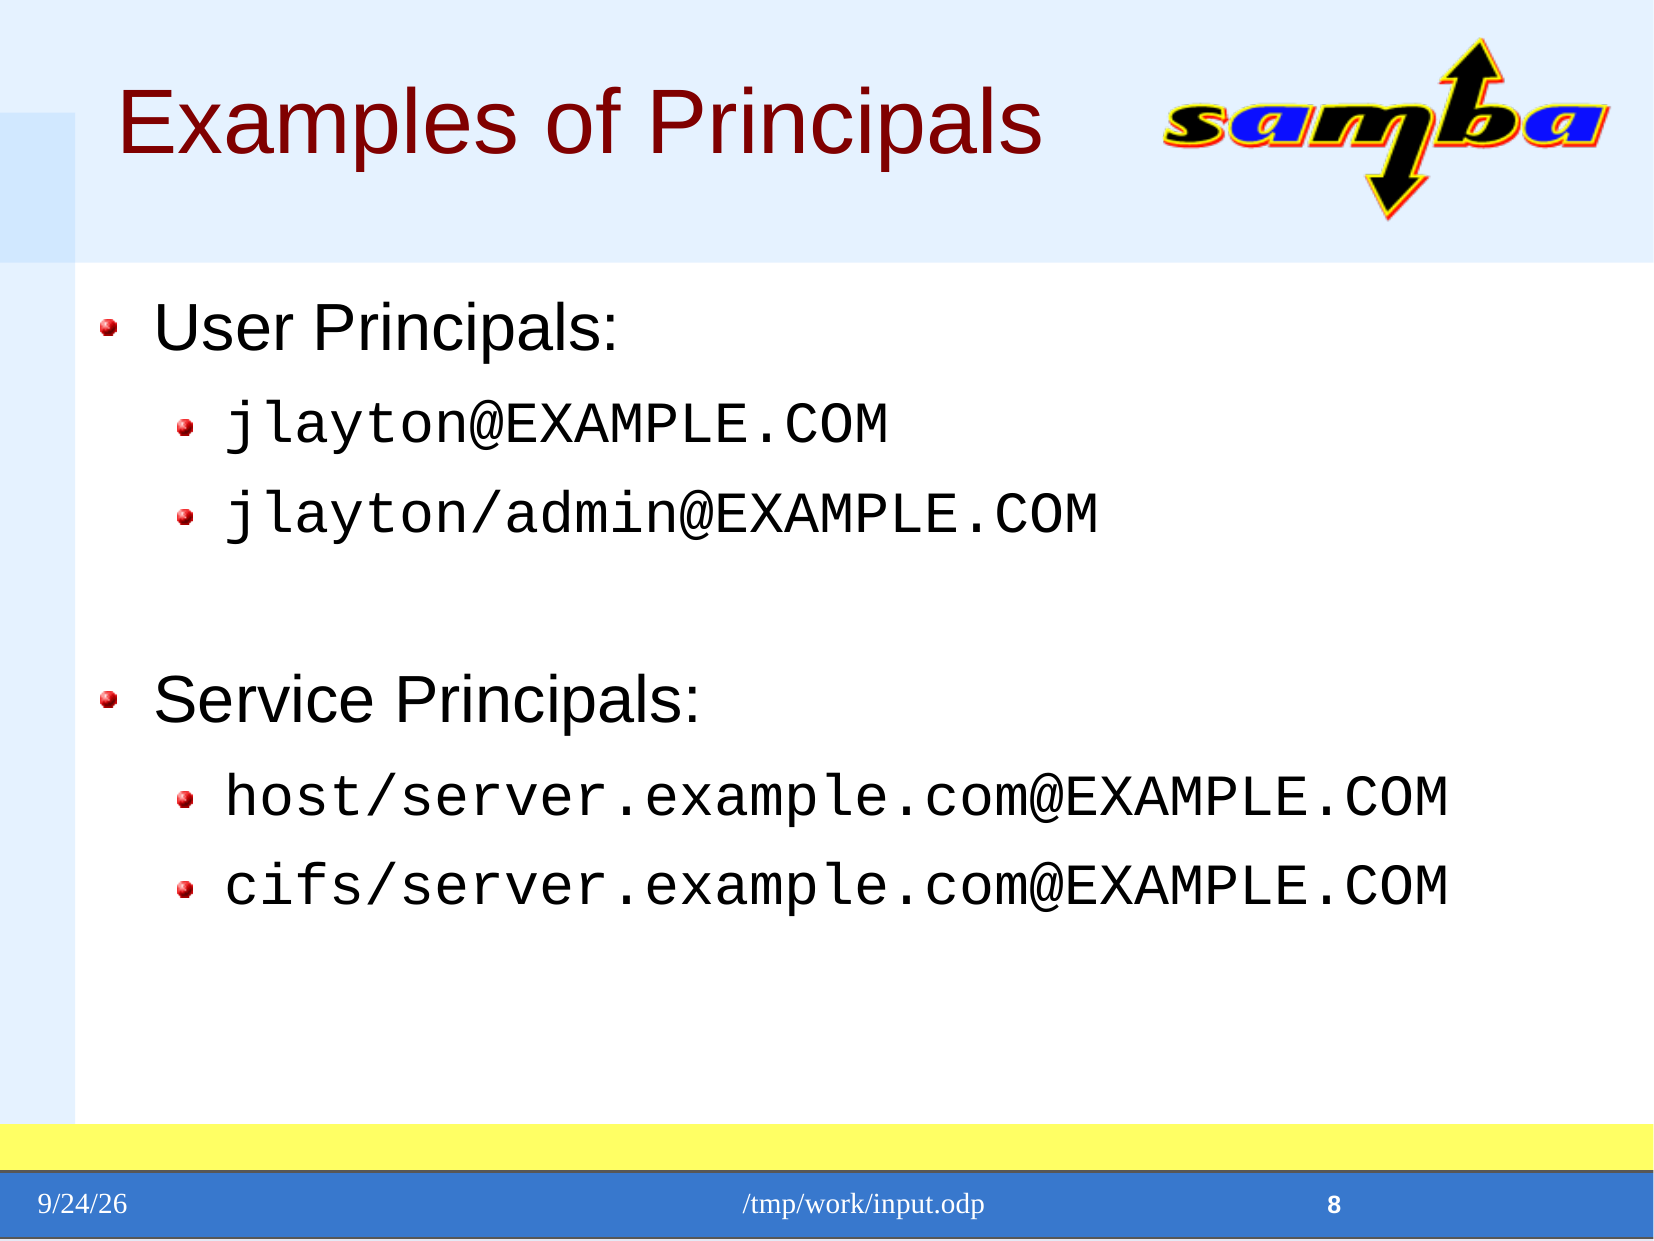

# Examples of Principals
User Principals:
jlayton@EXAMPLE.COM
jlayton/admin@EXAMPLE.COM
Service Principals:
host/server.example.com@EXAMPLE.COM
cifs/server.example.com@EXAMPLE.COM